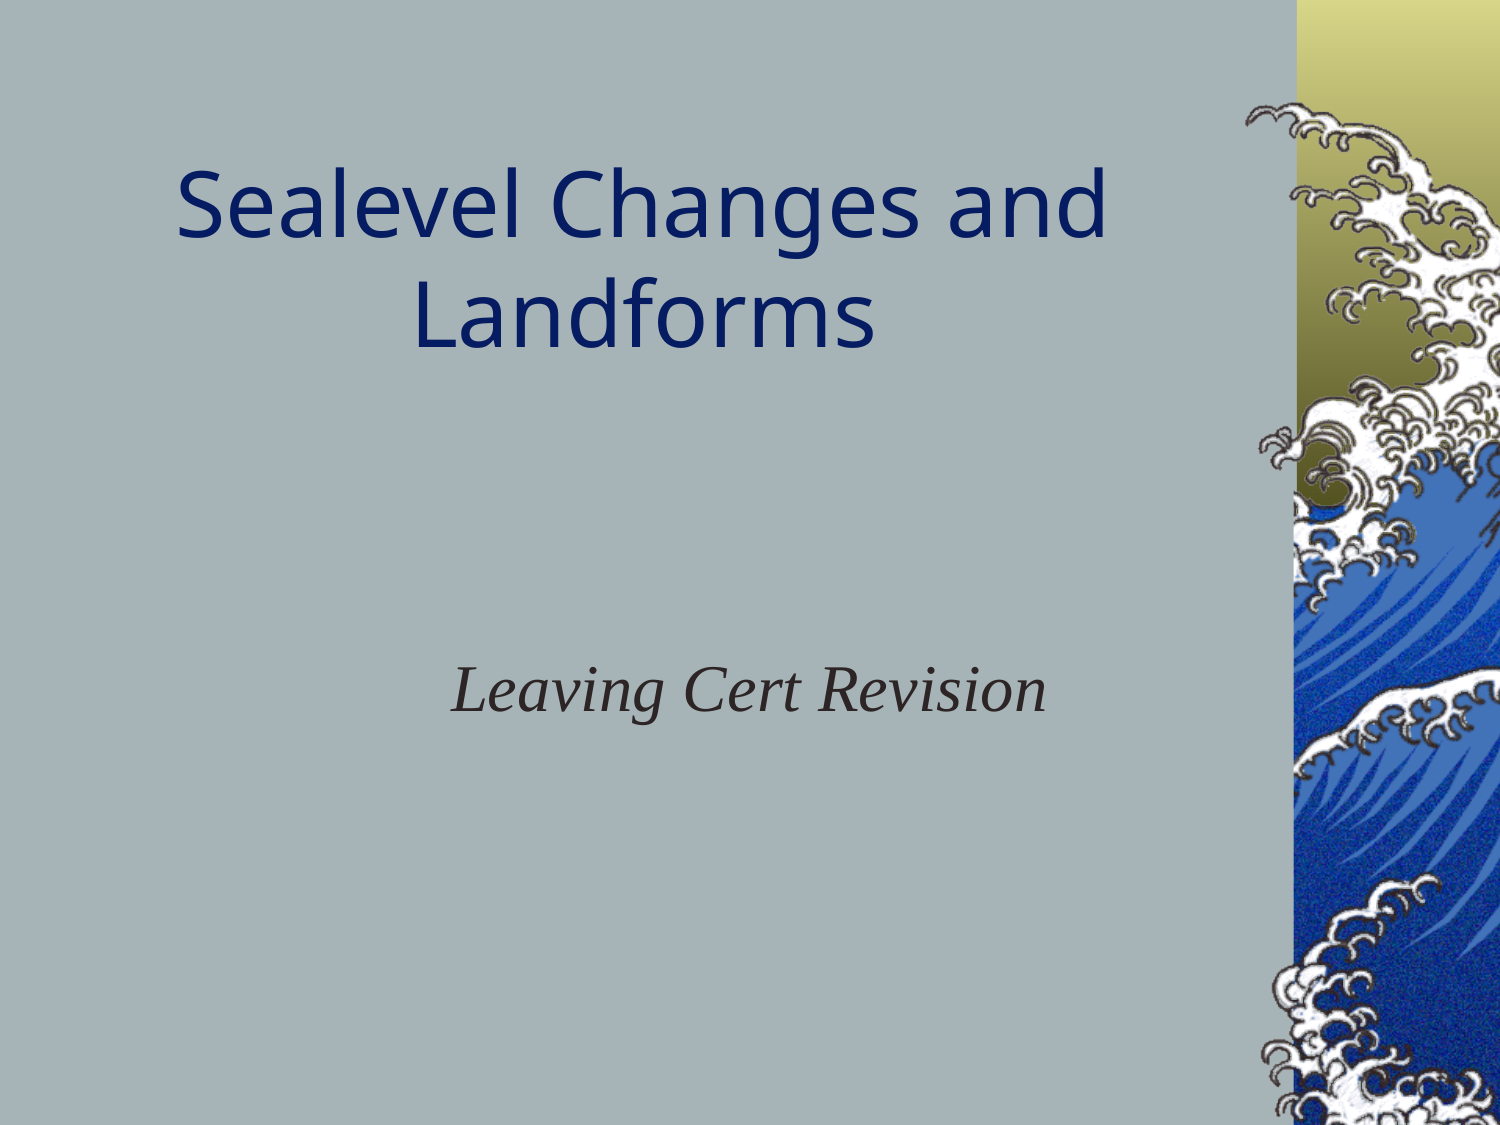

# Sealevel Changes and Landforms
Leaving Cert Revision